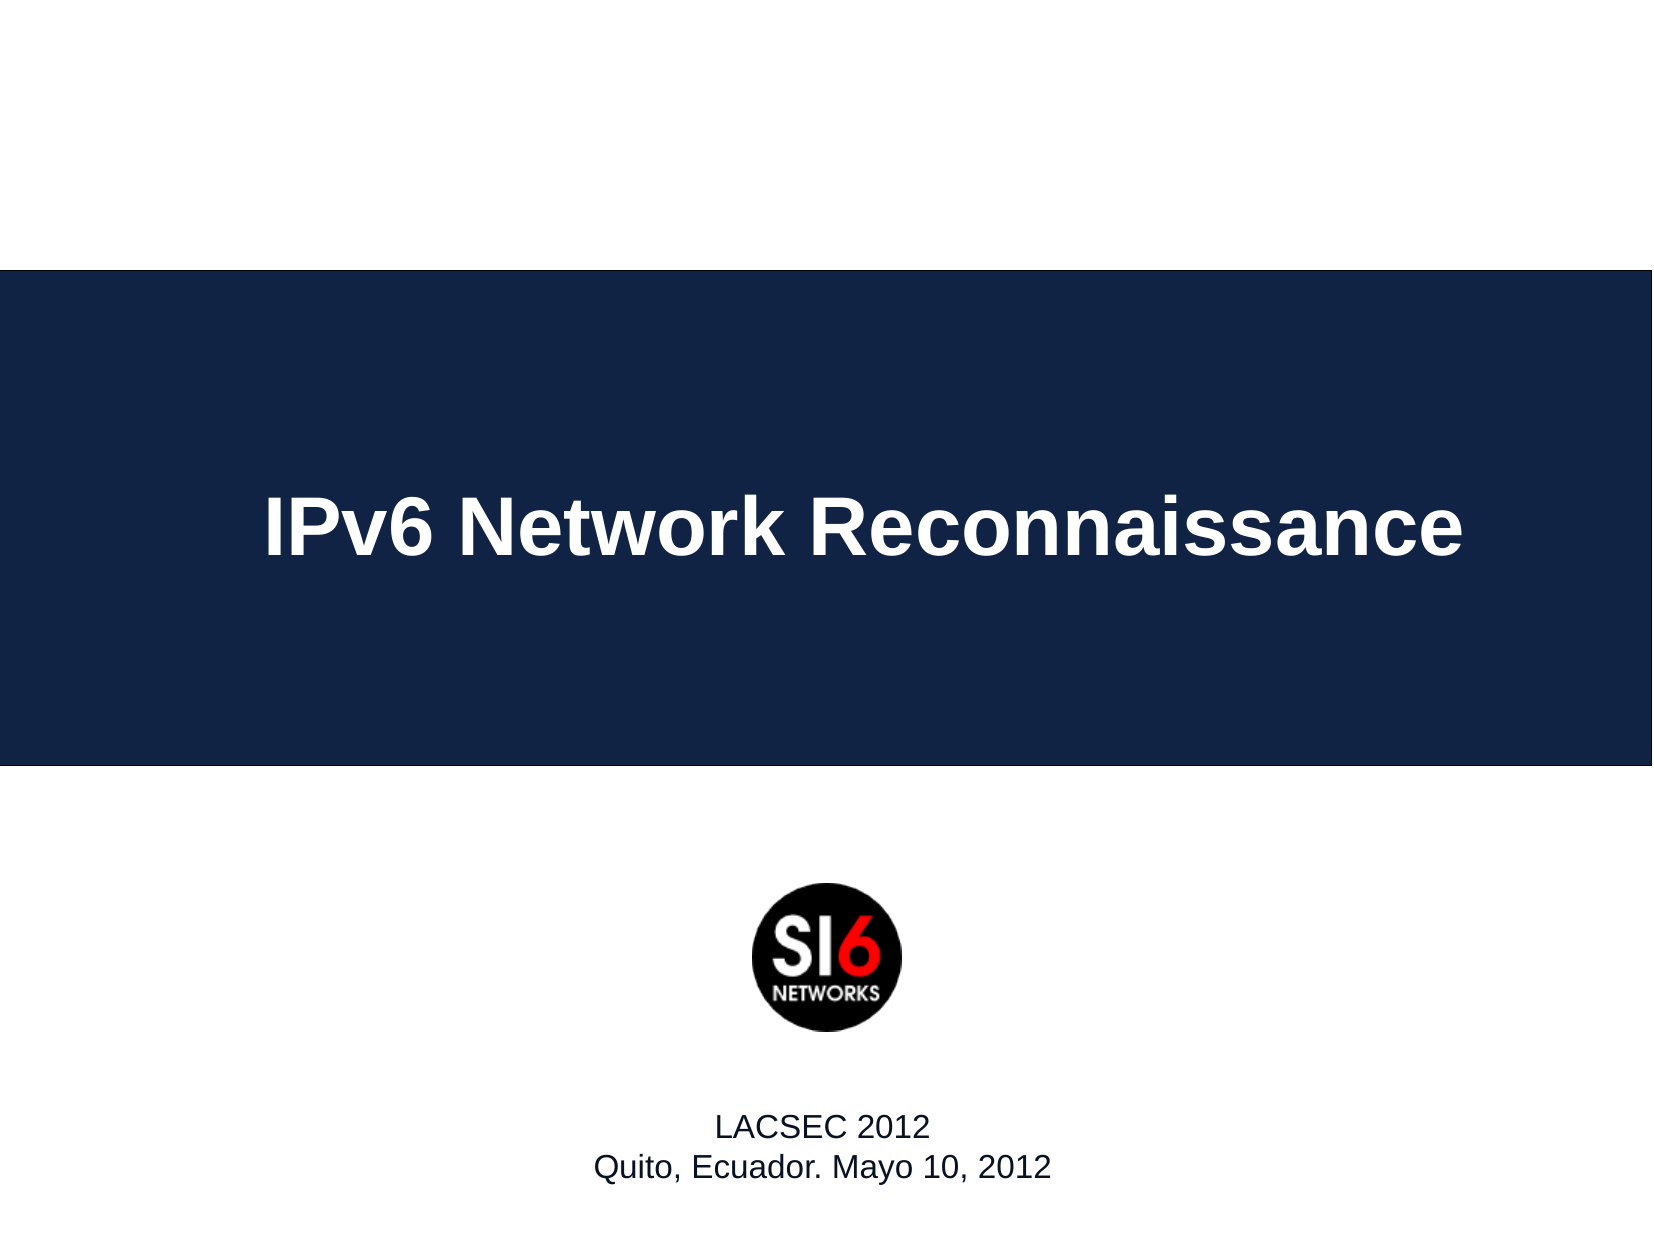

# IPv6 Network Reconnaissance
LACSEC 2012
Quito, Ecuador. Mayo 10, 2012